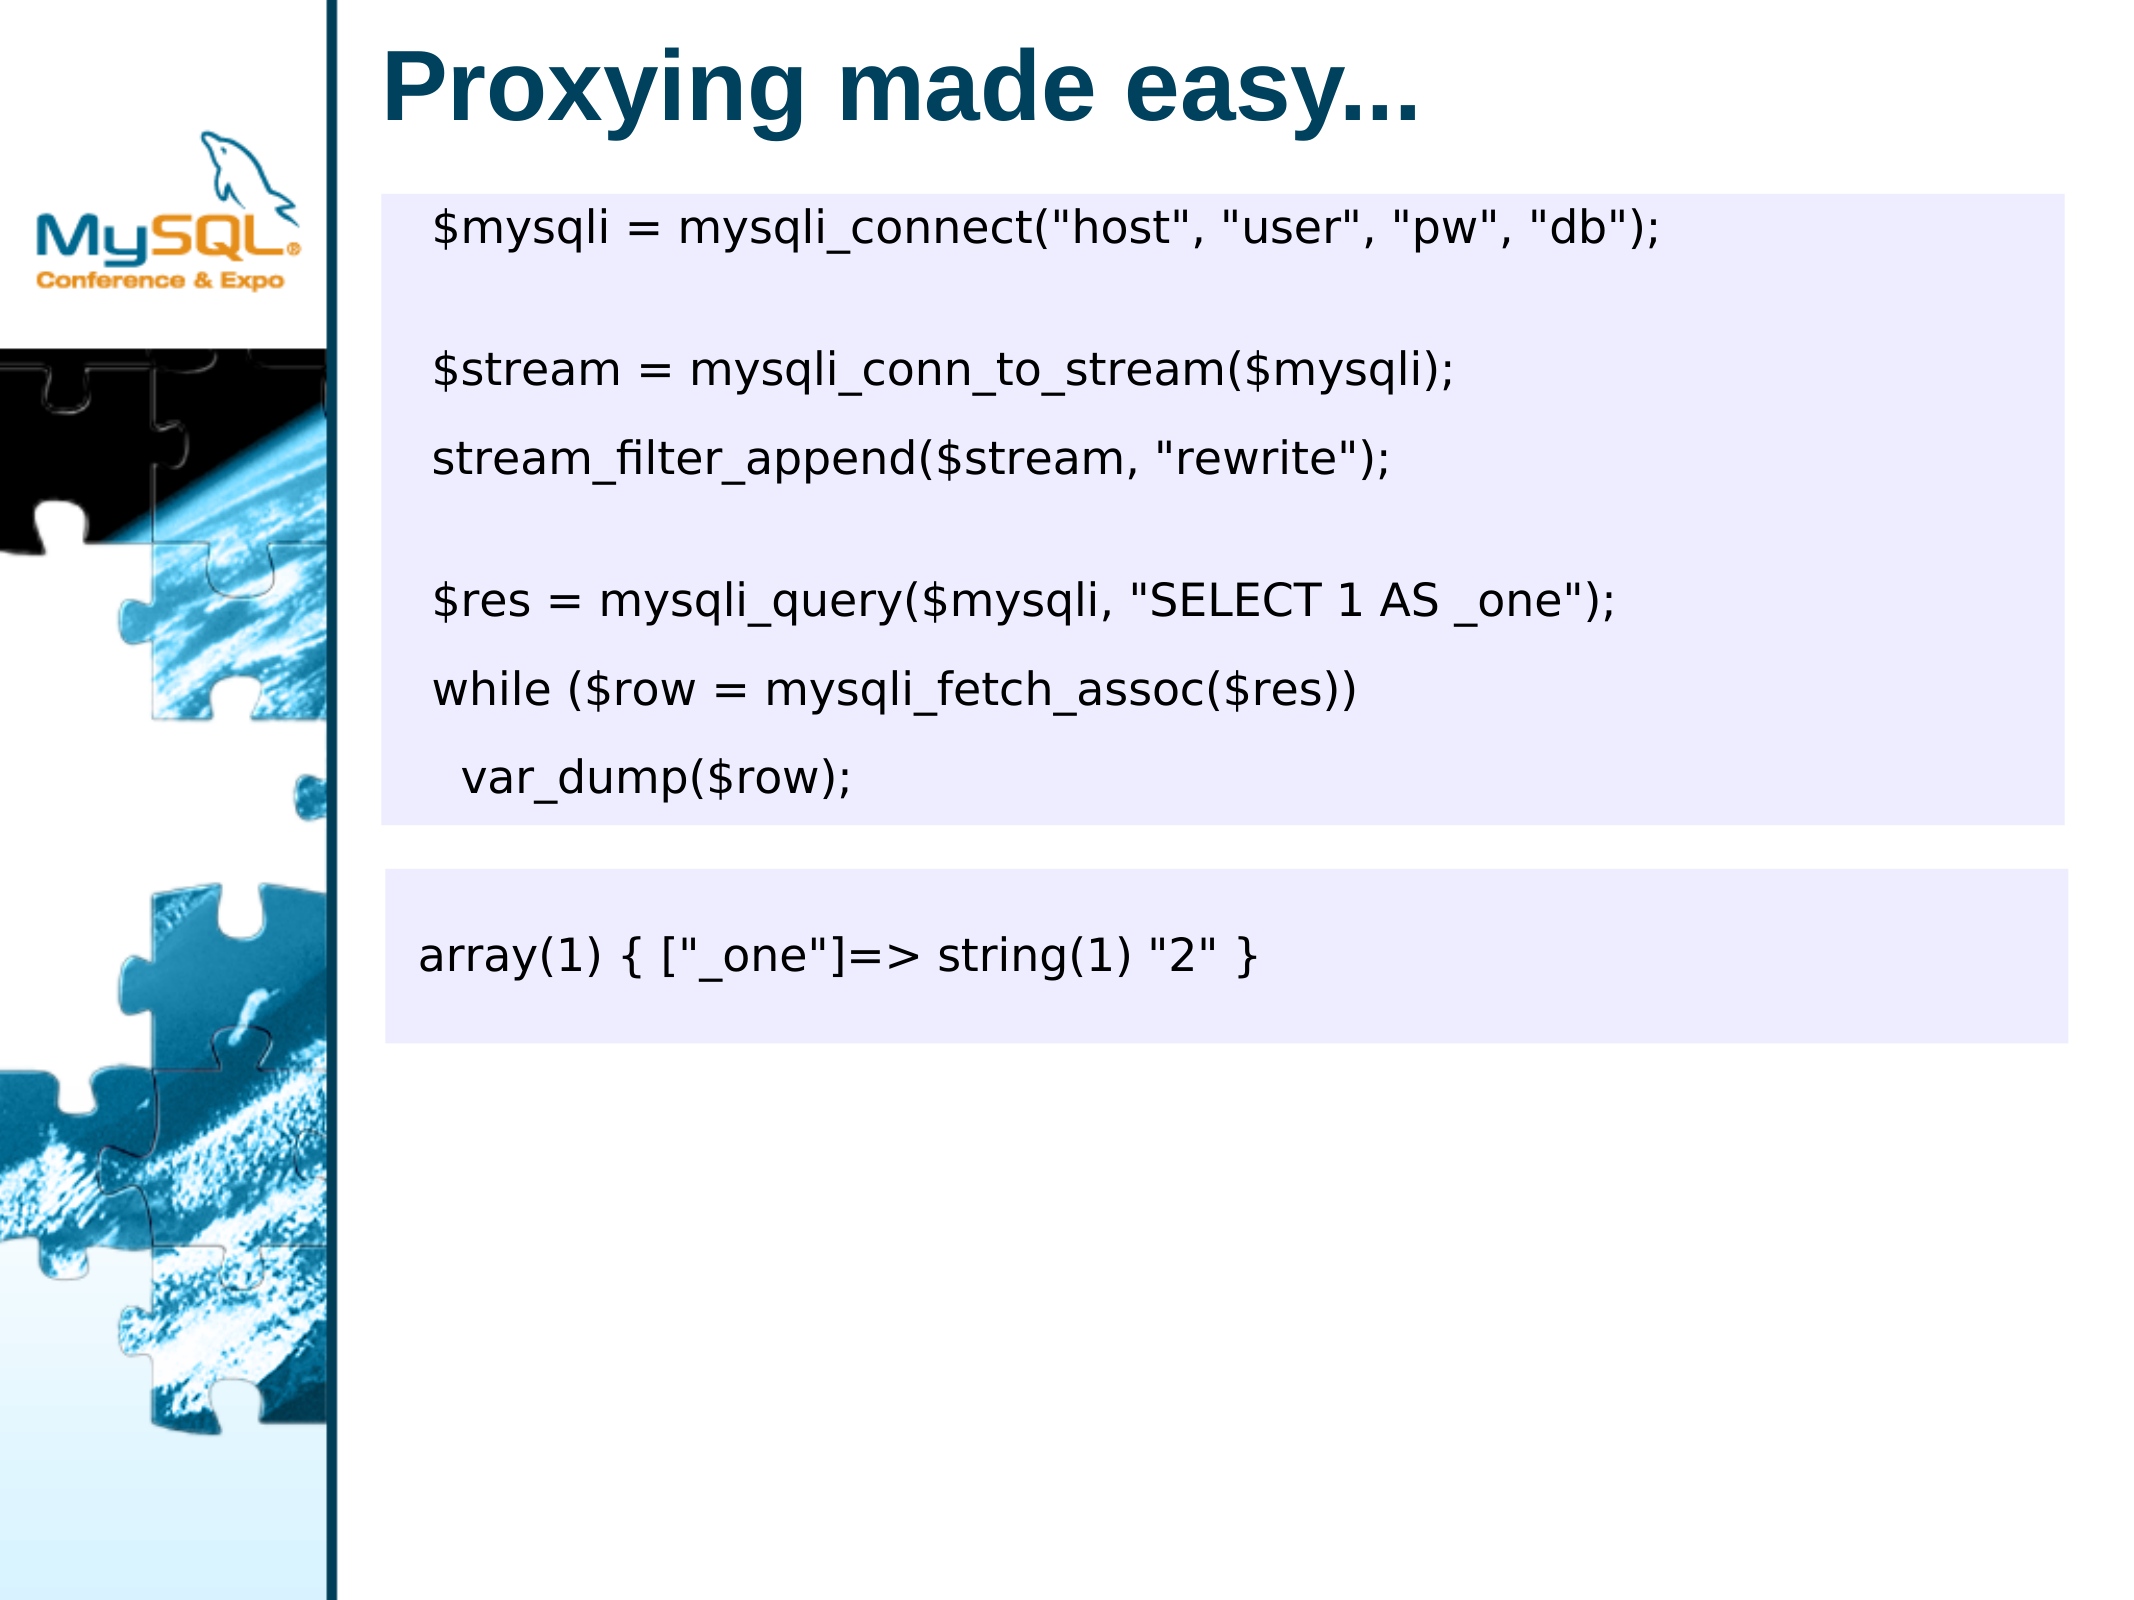

# Proxying made easy...
$mysqli = mysqli_connect("host", "user", "pw", "db");
$stream = mysqli_conn_to_stream($mysqli);
stream_filter_append($stream, "rewrite");
$res = mysqli_query($mysqli, "SELECT 1 AS _one");
while ($row = mysqli_fetch_assoc($res))
 var_dump($row);
array(1) { ["_one"]=> string(1) "2" }